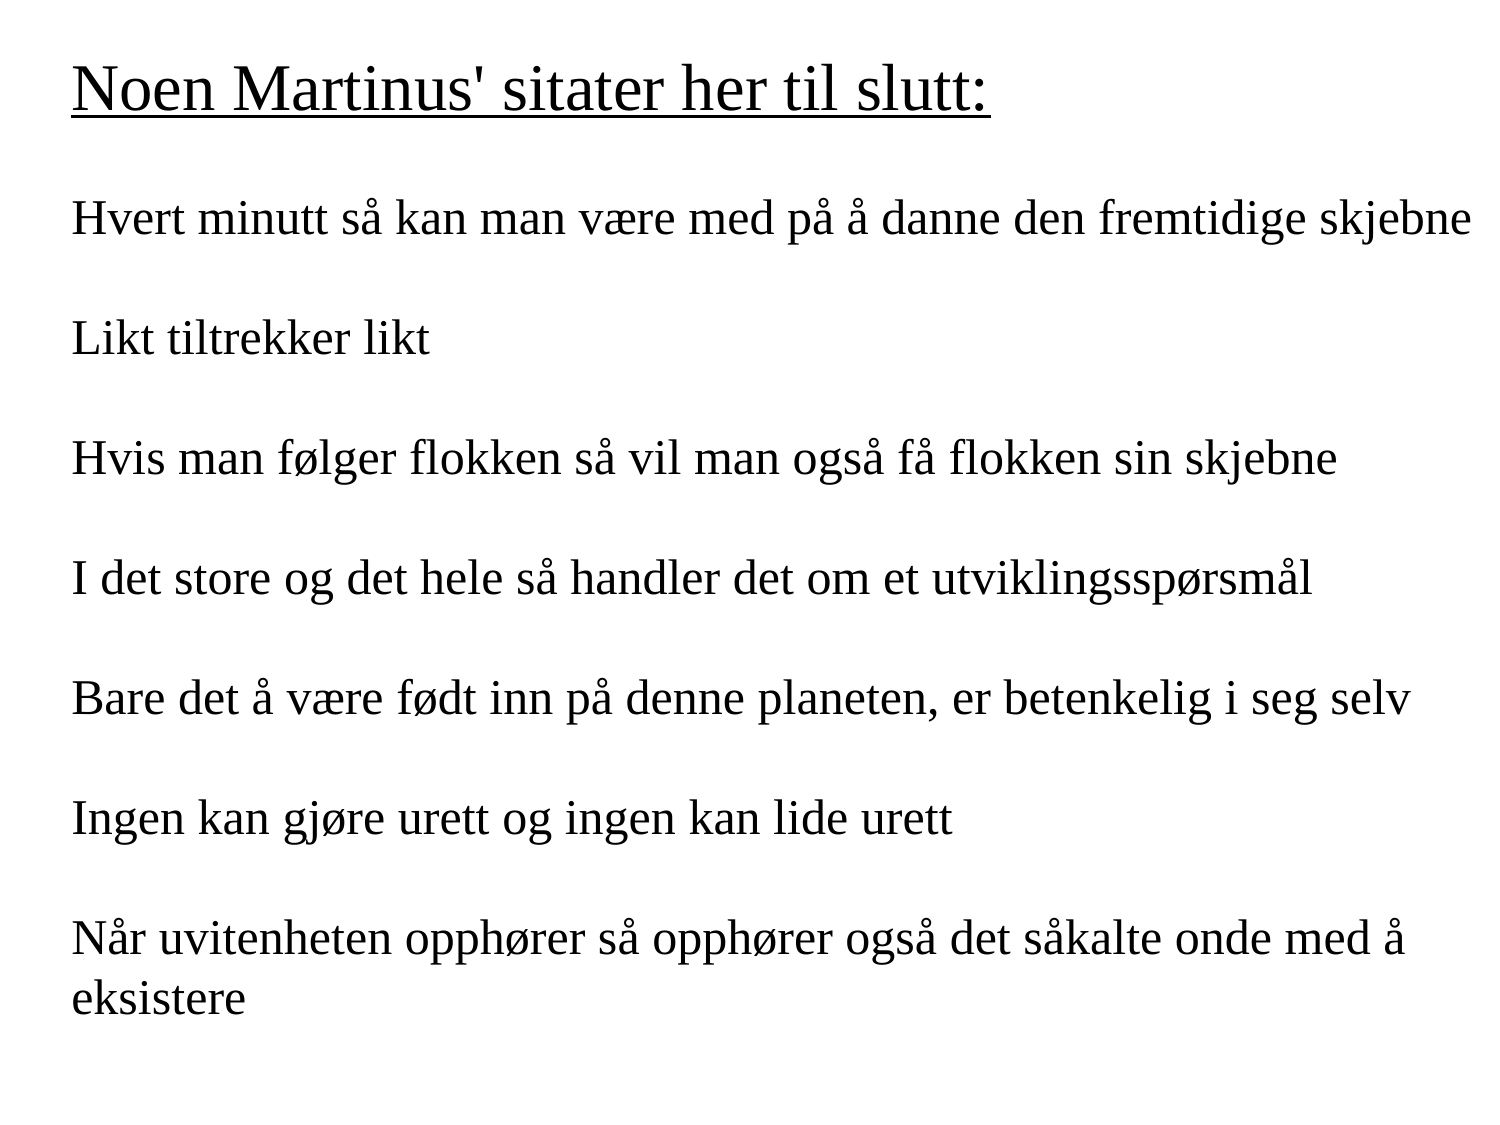

Noen Martinus' sitater her til slutt:
Hvert minutt så kan man være med på å danne den fremtidige skjebne
Likt tiltrekker likt
Hvis man følger flokken så vil man også få flokken sin skjebne
I det store og det hele så handler det om et utviklingsspørsmål
Bare det å være født inn på denne planeten, er betenkelig i seg selv
Ingen kan gjøre urett og ingen kan lide urett
Når uvitenheten opphører så opphører også det såkalte onde med å eksistere
#